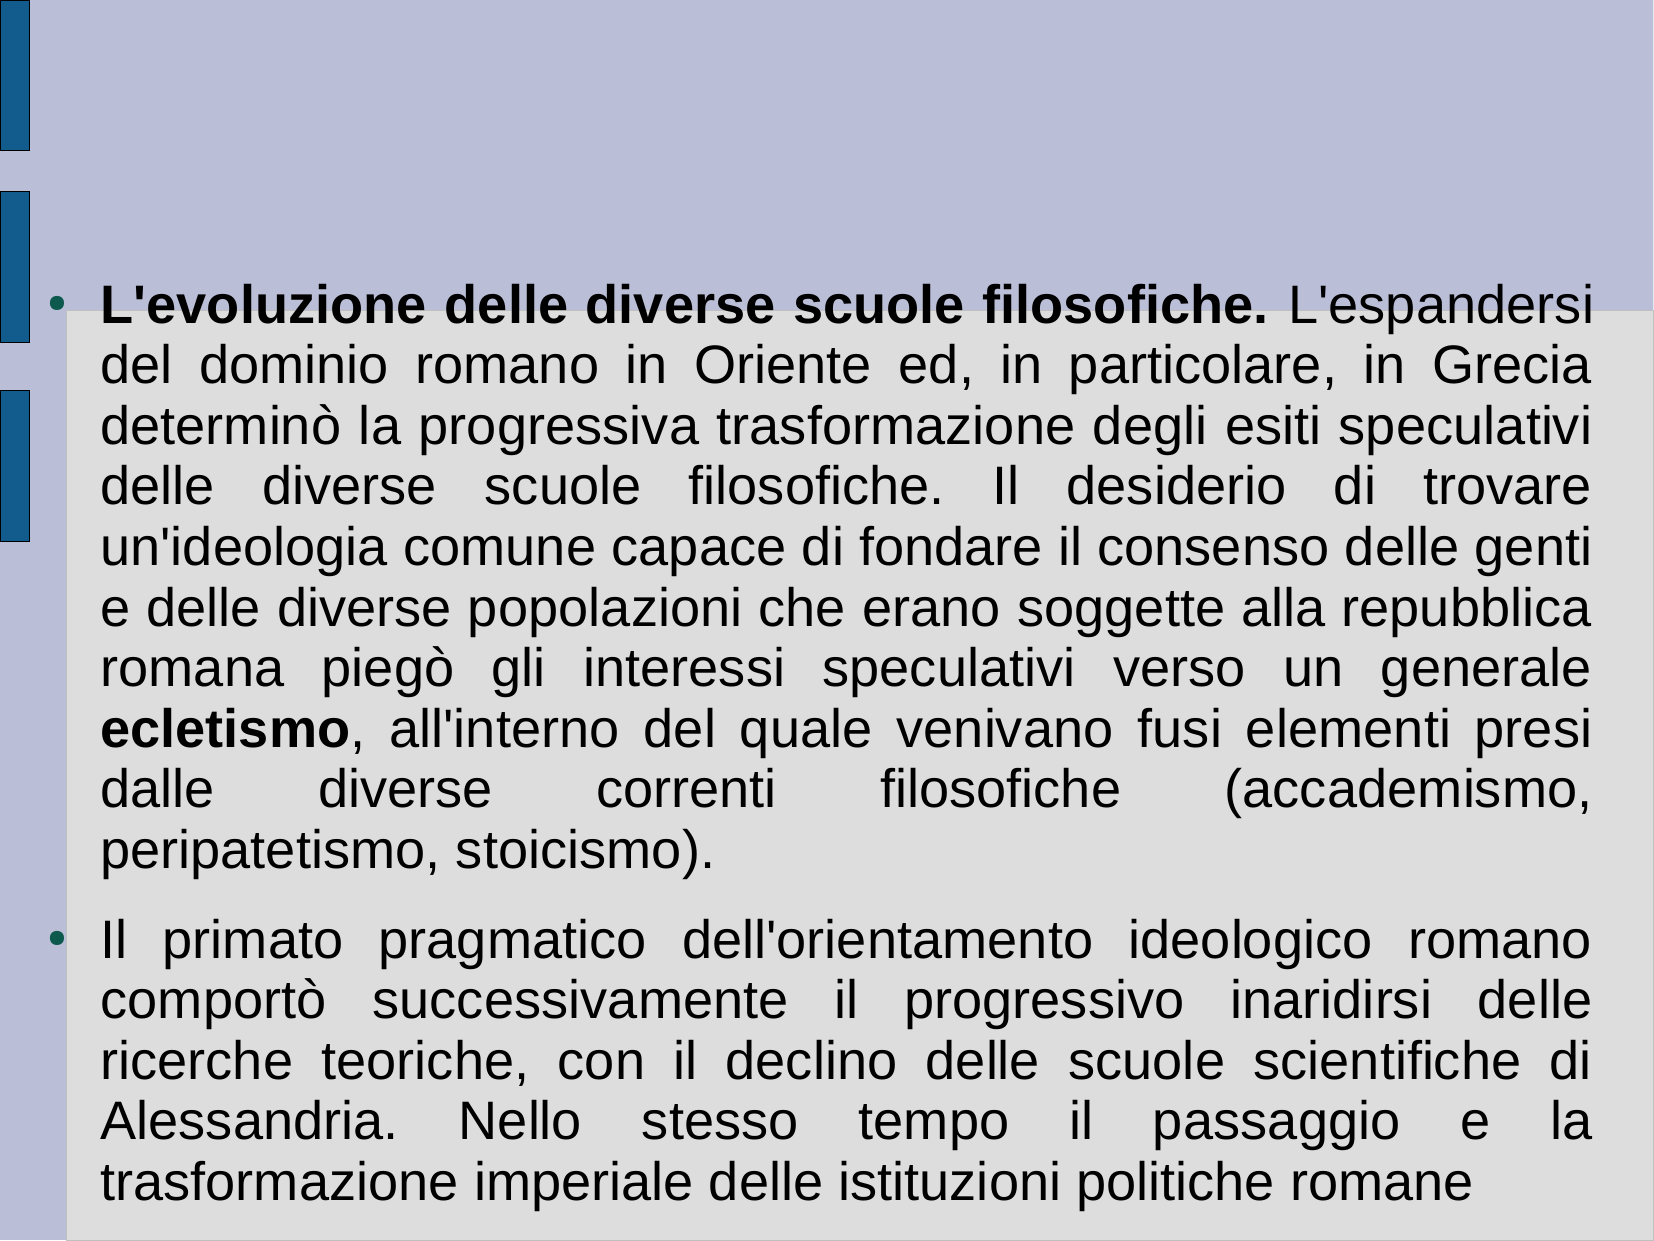

#
L'evoluzione delle diverse scuole filosofiche. L'espandersi del dominio romano in Oriente ed, in particolare, in Grecia determinò la progressiva trasformazione degli esiti speculativi delle diverse scuole filosofiche. Il desiderio di trovare un'ideologia comune capace di fondare il consenso delle genti e delle diverse popolazioni che erano soggette alla repubblica romana piegò gli interessi speculativi verso un generale ecletismo, all'interno del quale venivano fusi elementi presi dalle diverse correnti filosofiche (accademismo, peripatetismo, stoicismo).
Il primato pragmatico dell'orientamento ideologico romano comportò successivamente il progressivo inaridirsi delle ricerche teoriche, con il declino delle scuole scientifiche di Alessandria. Nello stesso tempo il passaggio e la trasformazione imperiale delle istituzioni politiche romane